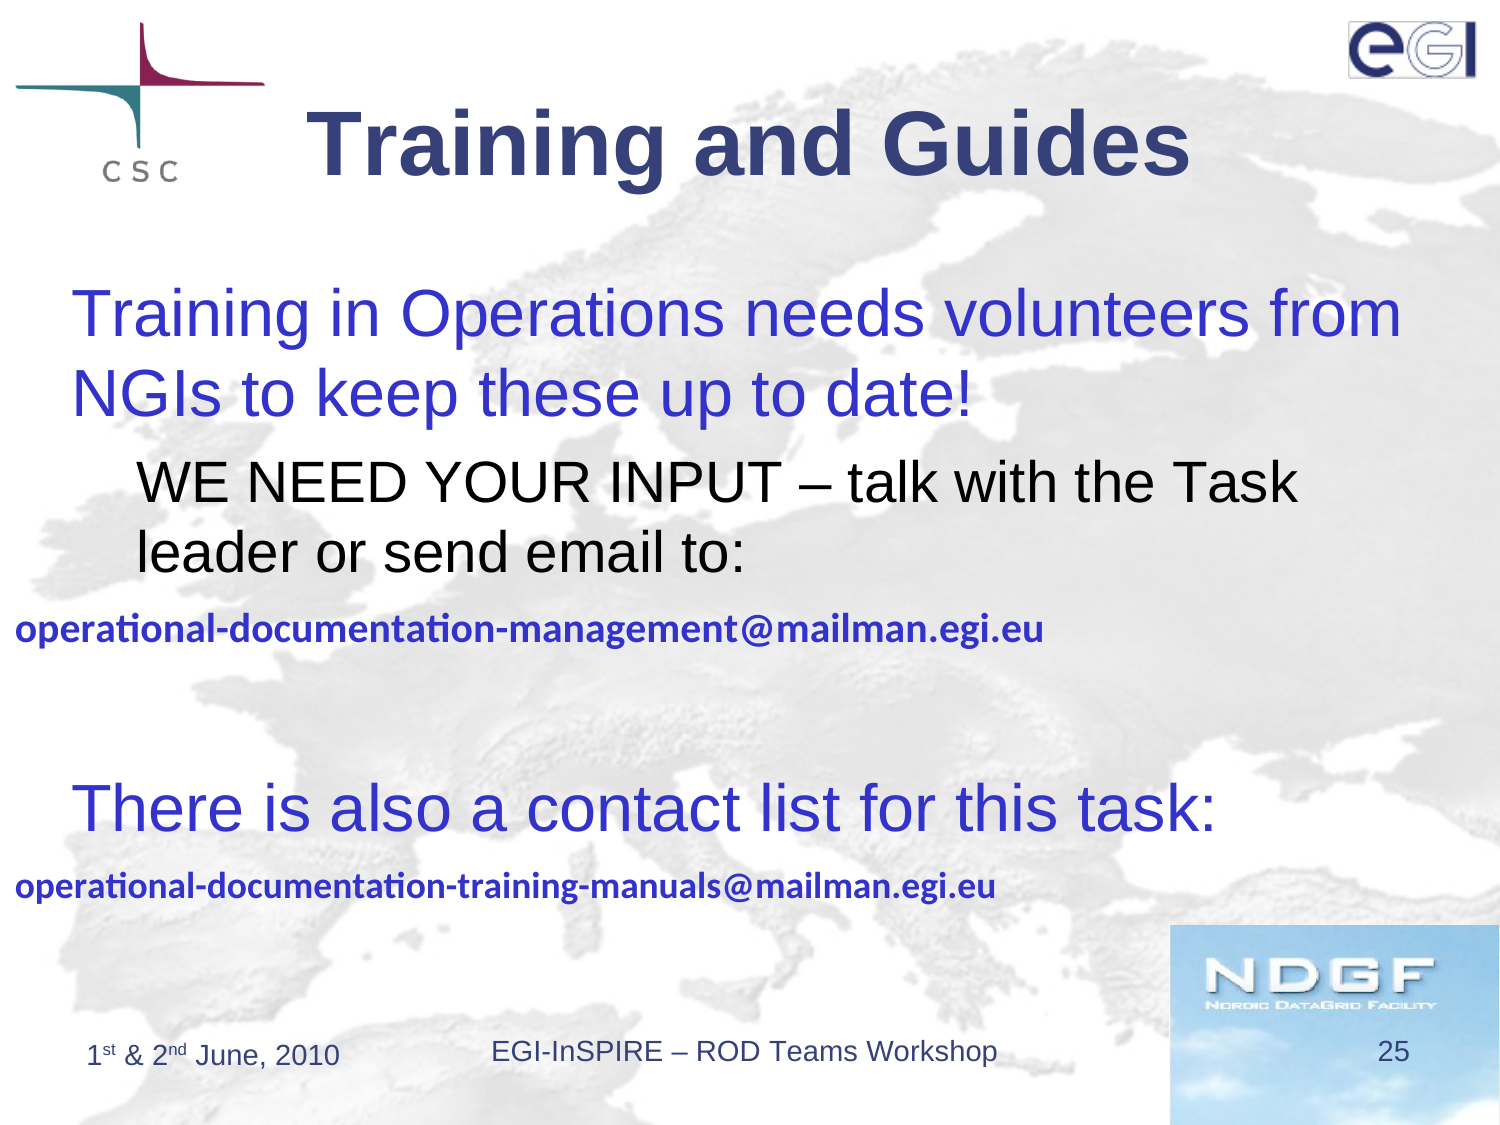

# Training and Guides
Training in Operations needs volunteers from NGIs to keep these up to date!
WE NEED YOUR INPUT – talk with the Task leader or send email to:
operational-documentation-management@mailman.egi.eu
There is also a contact list for this task:
operational-documentation-training-manuals@mailman.egi.eu
25